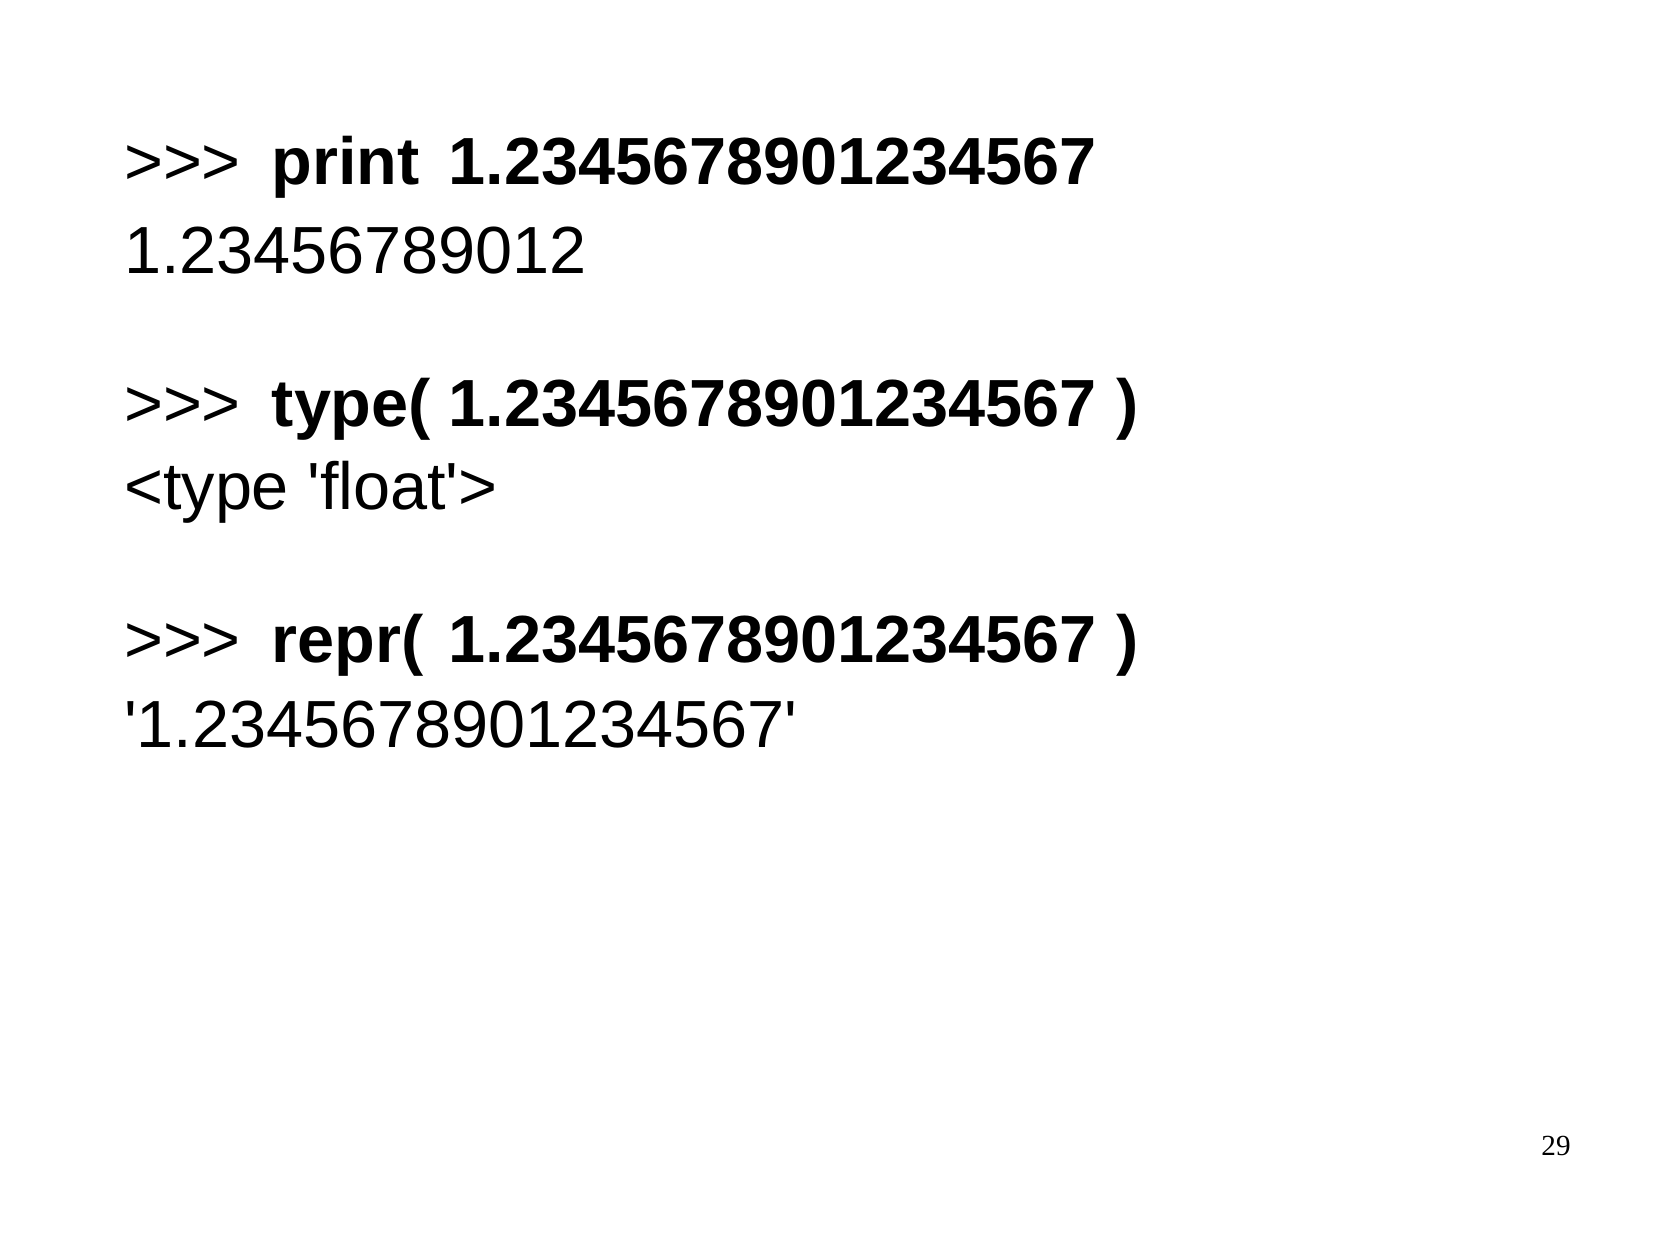

>>>
print
1.2345678901234567
1.23456789012
>>>
type(
1.2345678901234567
)
<type 'float'>
>>>
repr(
1.2345678901234567
)
'1.2345678901234567'
29